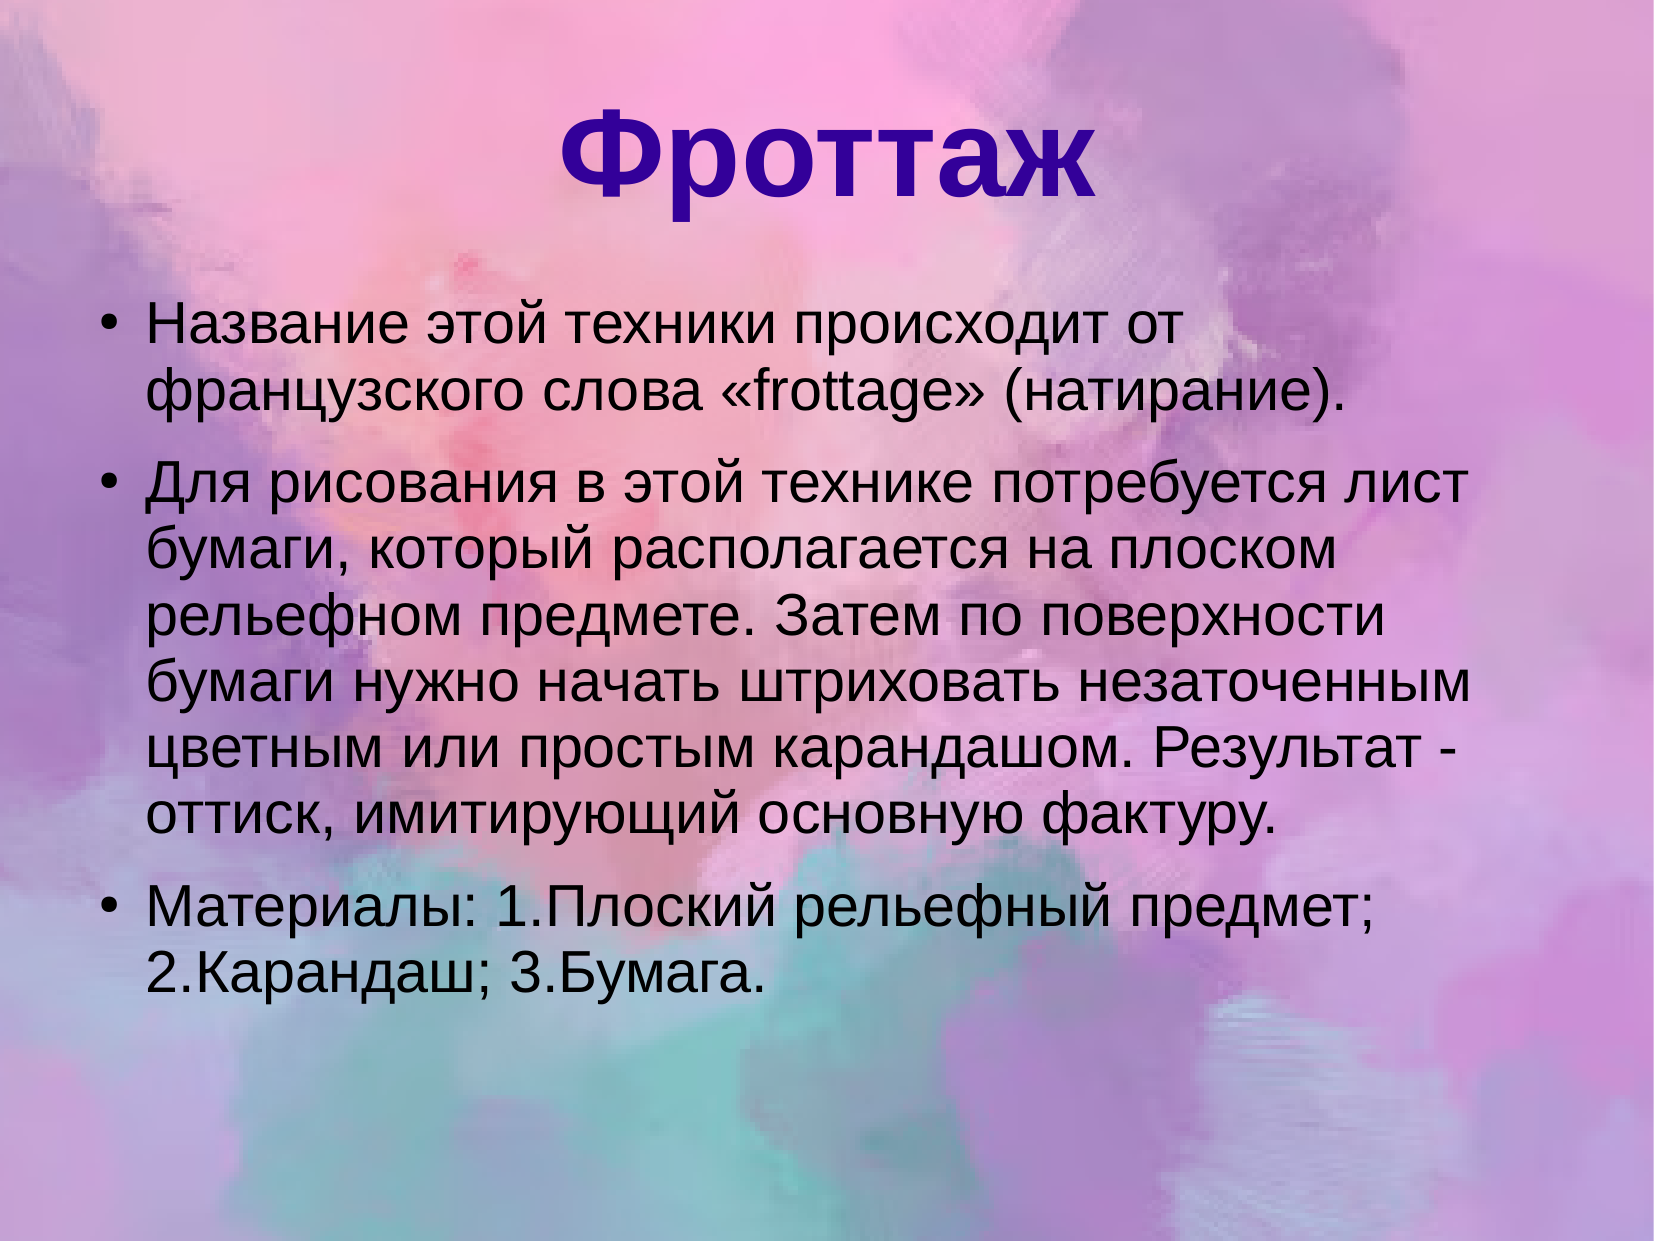

# Фроттаж
Название этой техники происходит от французского слова «frottage» (натирание).
Для рисования в этой технике потребуется лист бумаги, который располагается на плоском рельефном предмете. Затем по поверхности бумаги нужно начать штриховать незаточенным цветным или простым карандашом. Результат - оттиск, имитирующий основную фактуру.
Материалы: 1.Плоский рельефный предмет; 2.Карандаш; 3.Бумага.